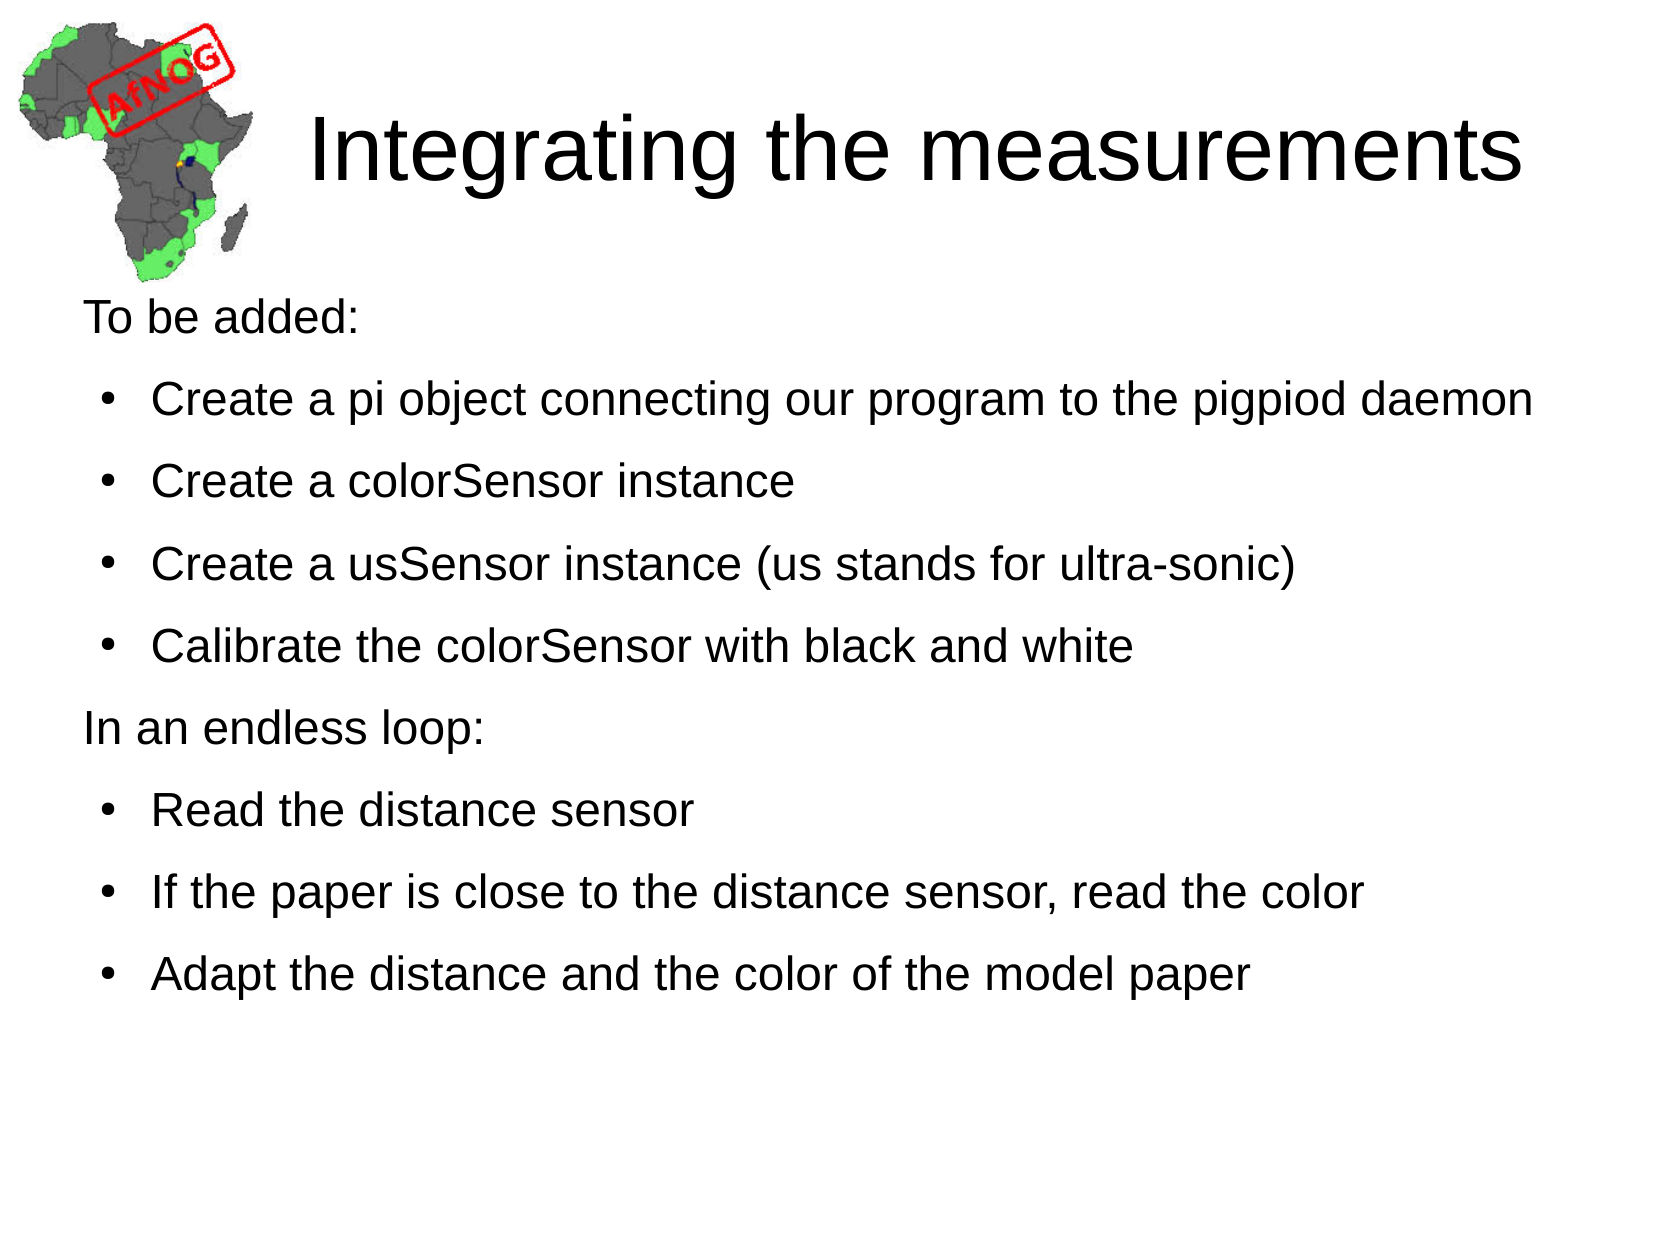

# Integrating the measurements
To be added:
Create a pi object connecting our program to the pigpiod daemon
Create a colorSensor instance
Create a usSensor instance (us stands for ultra-sonic)
Calibrate the colorSensor with black and white
In an endless loop:
Read the distance sensor
If the paper is close to the distance sensor, read the color
Adapt the distance and the color of the model paper